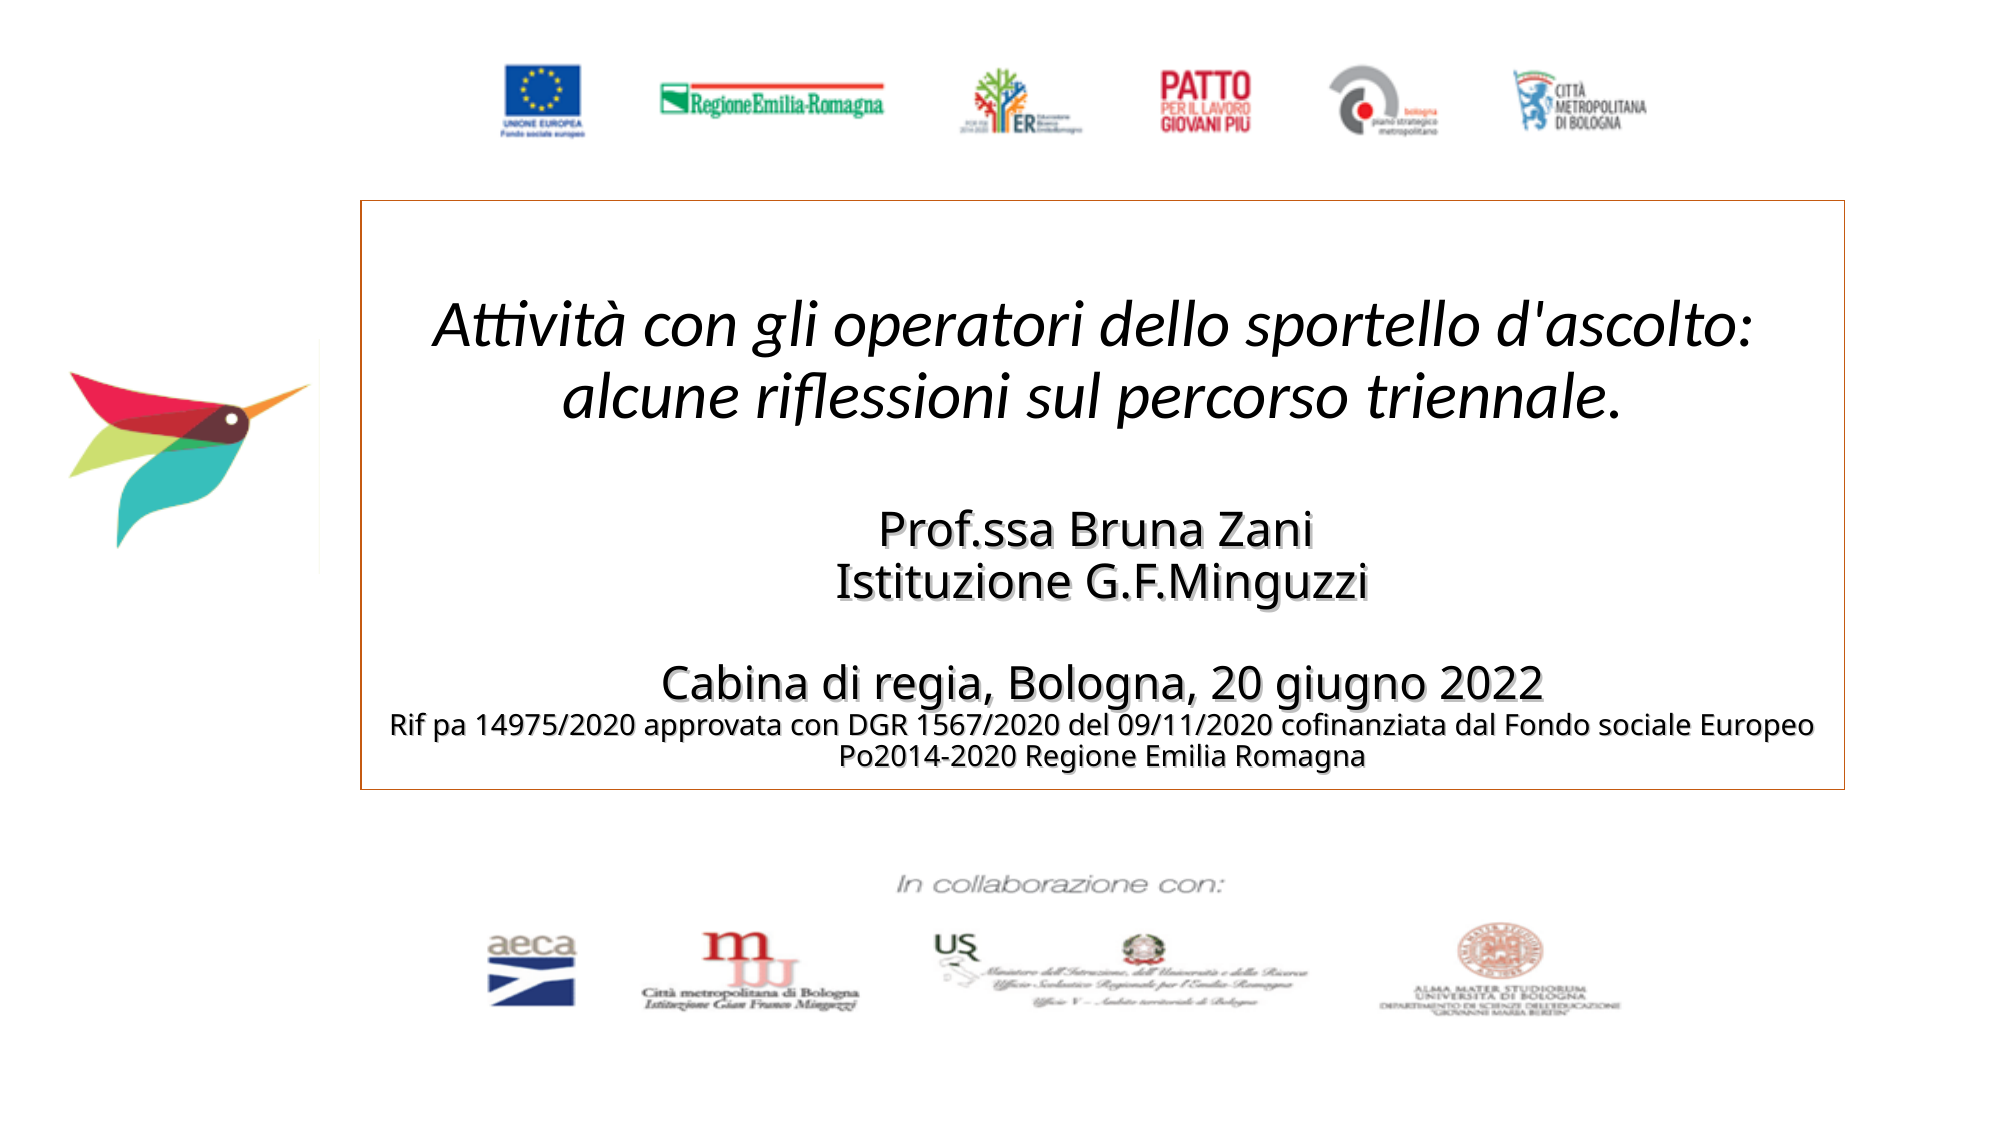

# Attività con gli operatori dello sportello d'ascolto: alcune riflessioni sul percorso triennale. Prof.ssa Bruna Zani Istituzione G.F.Minguzzi Cabina di regia, Bologna, 20 giugno 2022 Rif pa 14975/2020 approvata con DGR 1567/2020 del 09/11/2020 cofinanziata dal Fondo sociale Europeo Po2014-2020 Regione Emilia Romagna